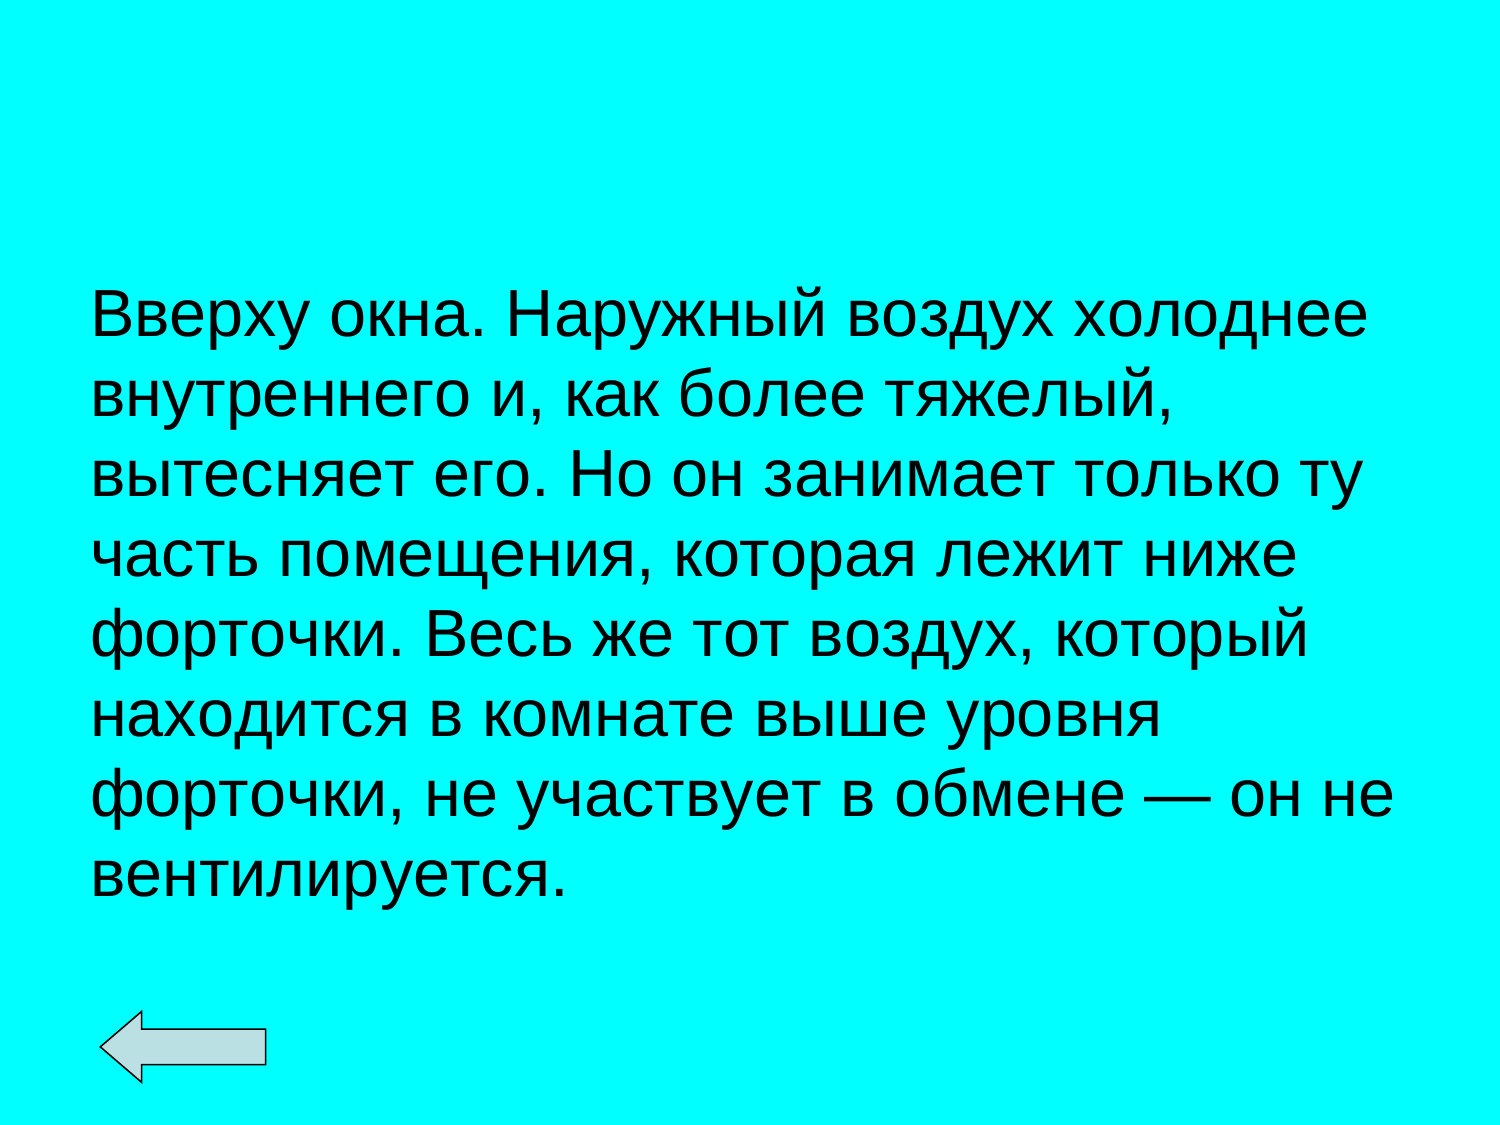

#
Вверху окна. Наружный воздух холоднее внутреннего и, как более тяжелый, вытесняет его. Но он занимает только ту часть помещения, которая лежит ниже форточки. Весь же тот воздух, который находится в комнате выше уровня форточки, не участвует в обмене — он не вентилируется.